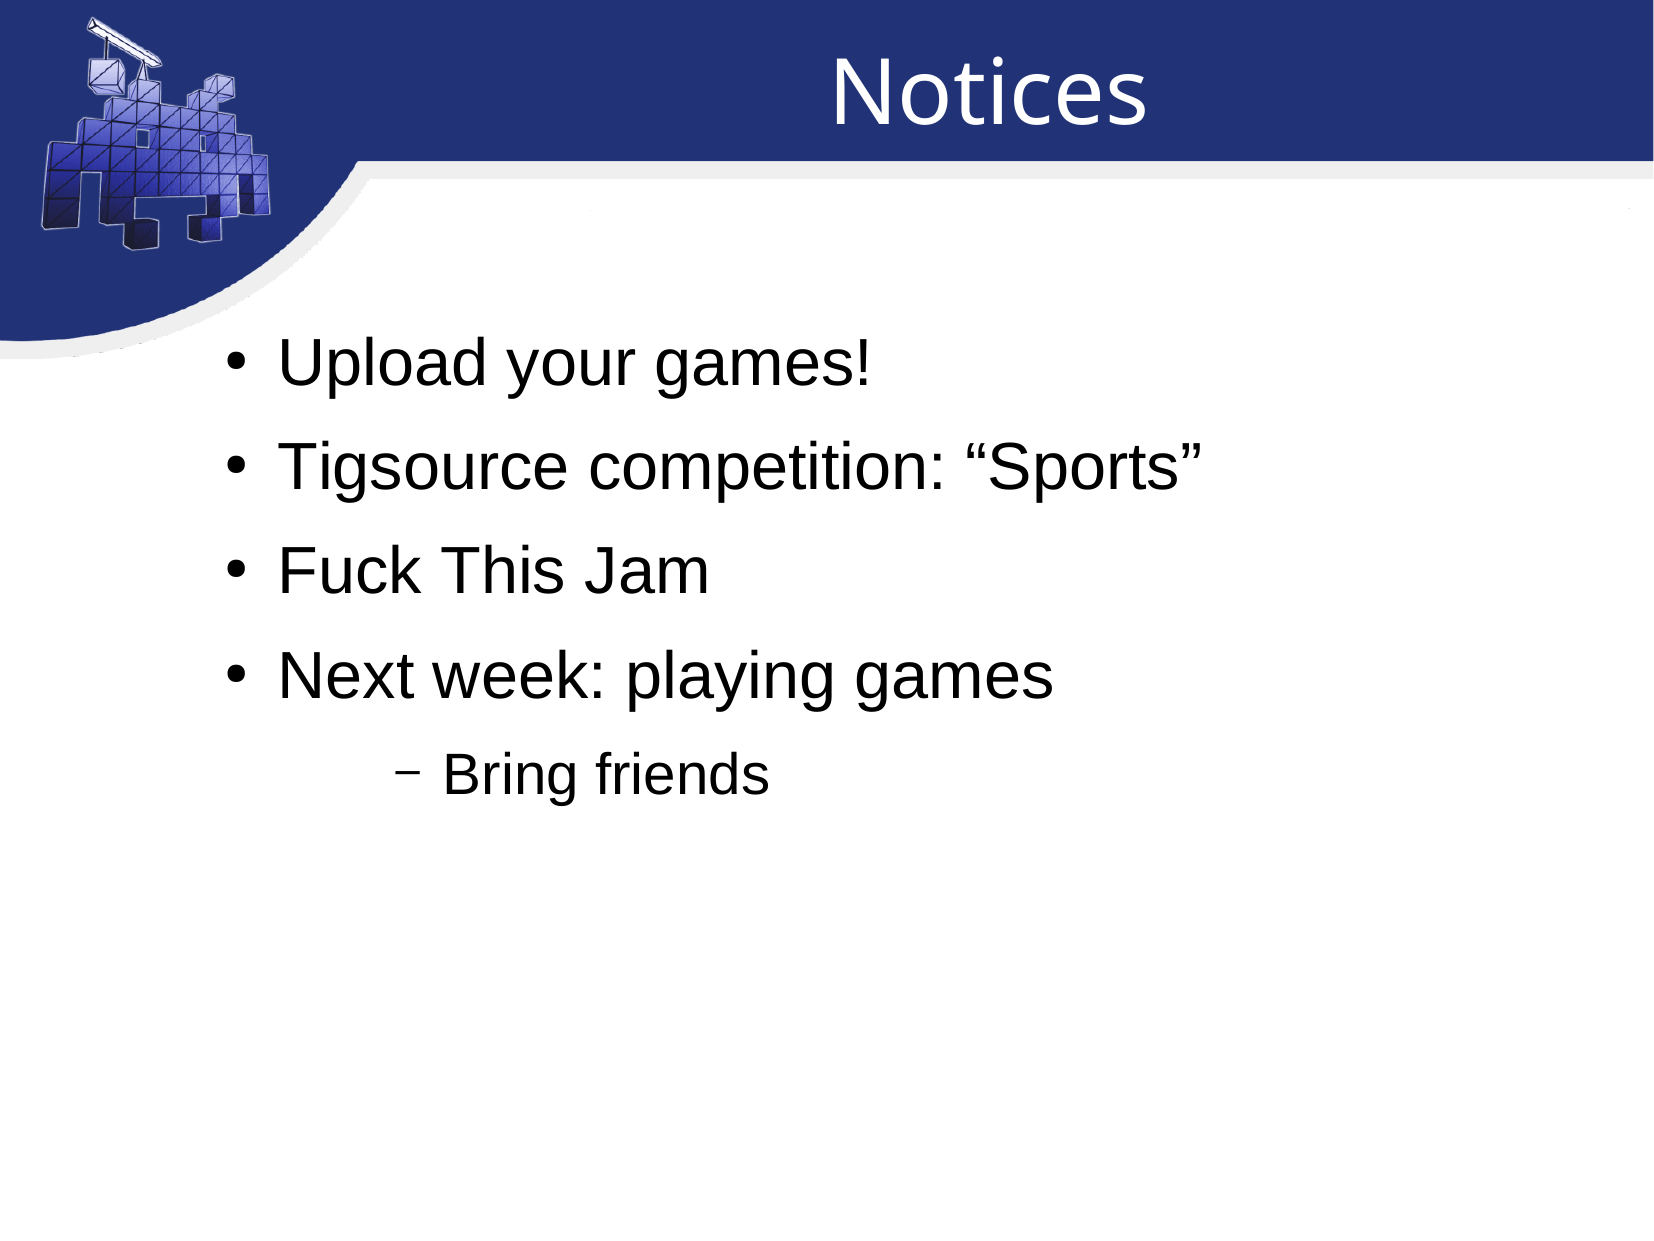

# Notices
Upload your games!
Tigsource competition: “Sports”
Fuck This Jam
Next week: playing games
Bring friends